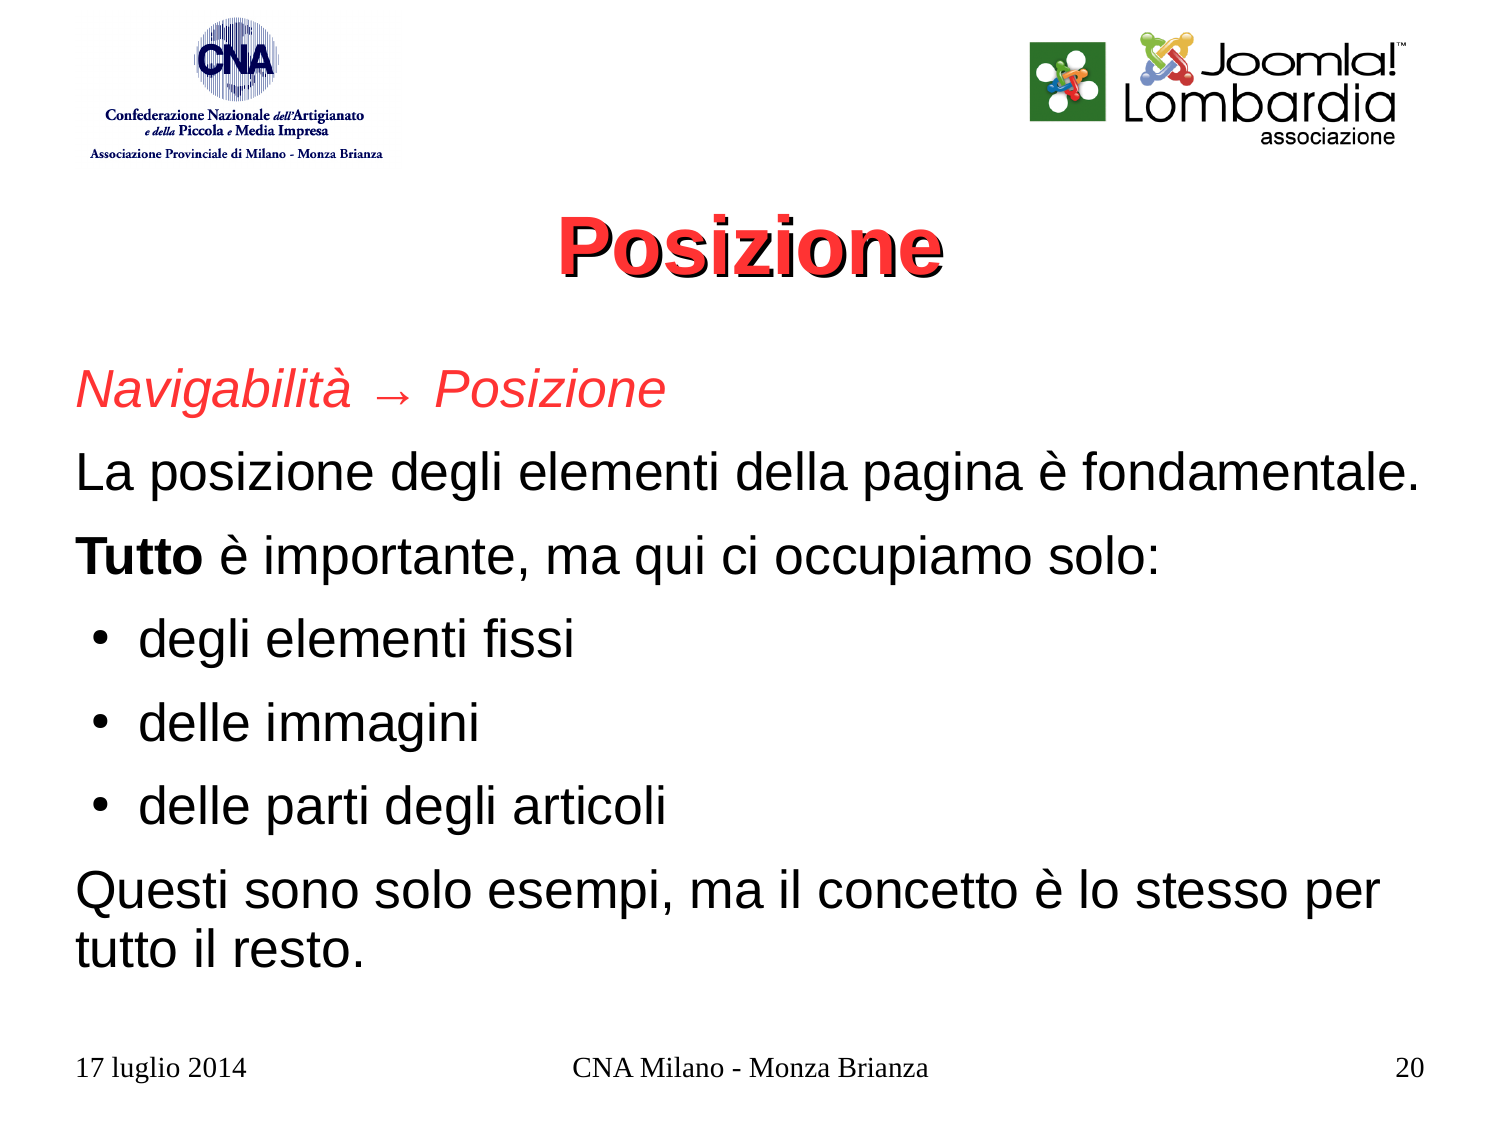

# Posizione
Navigabilità → Posizione
La posizione degli elementi della pagina è fondamentale.
Tutto è importante, ma qui ci occupiamo solo:
degli elementi fissi
delle immagini
delle parti degli articoli
Questi sono solo esempi, ma il concetto è lo stesso per tutto il resto.
17 luglio 2014
CNA Milano - Monza Brianza
20